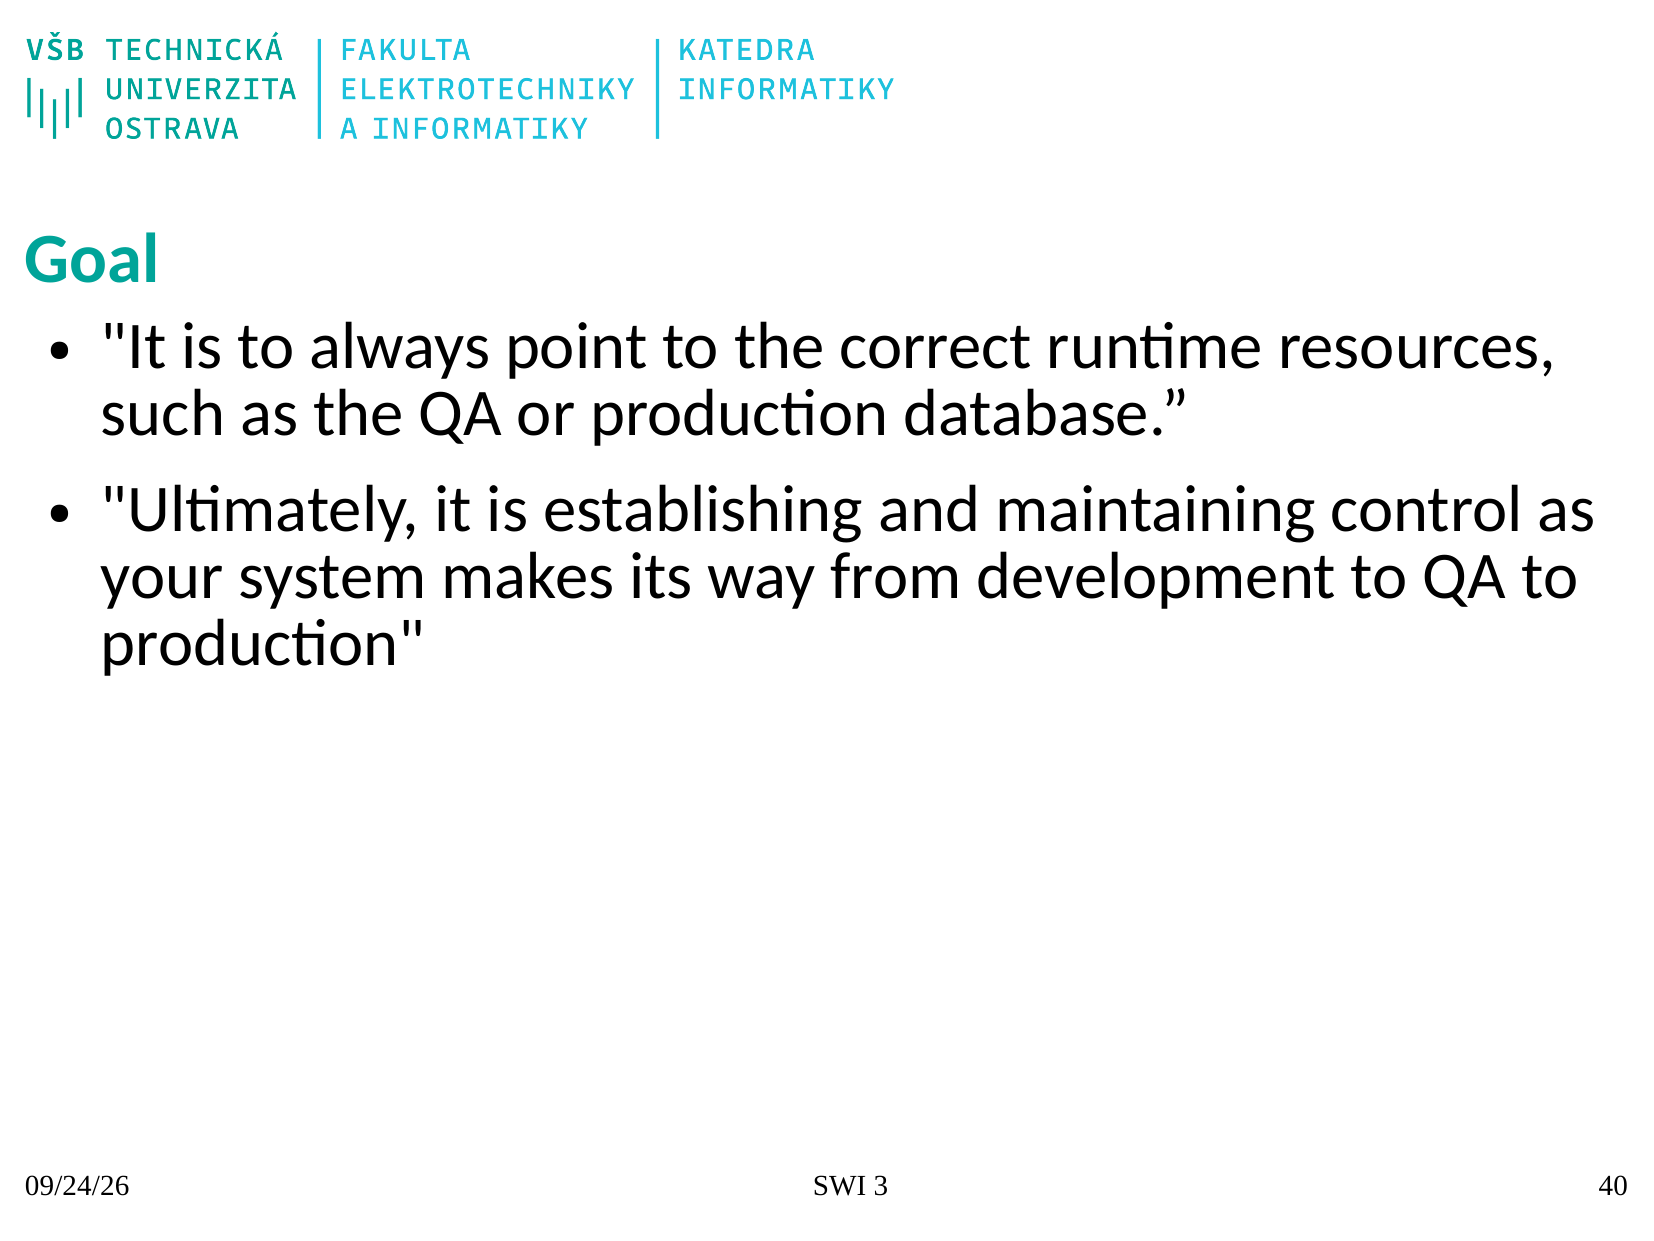

# Goal
"It is to always point to the correct runtime resources, such as the QA or production database.”
"Ultimately, it is establishing and maintaining control as your system makes its way from development to QA to production"
SWI 3
40